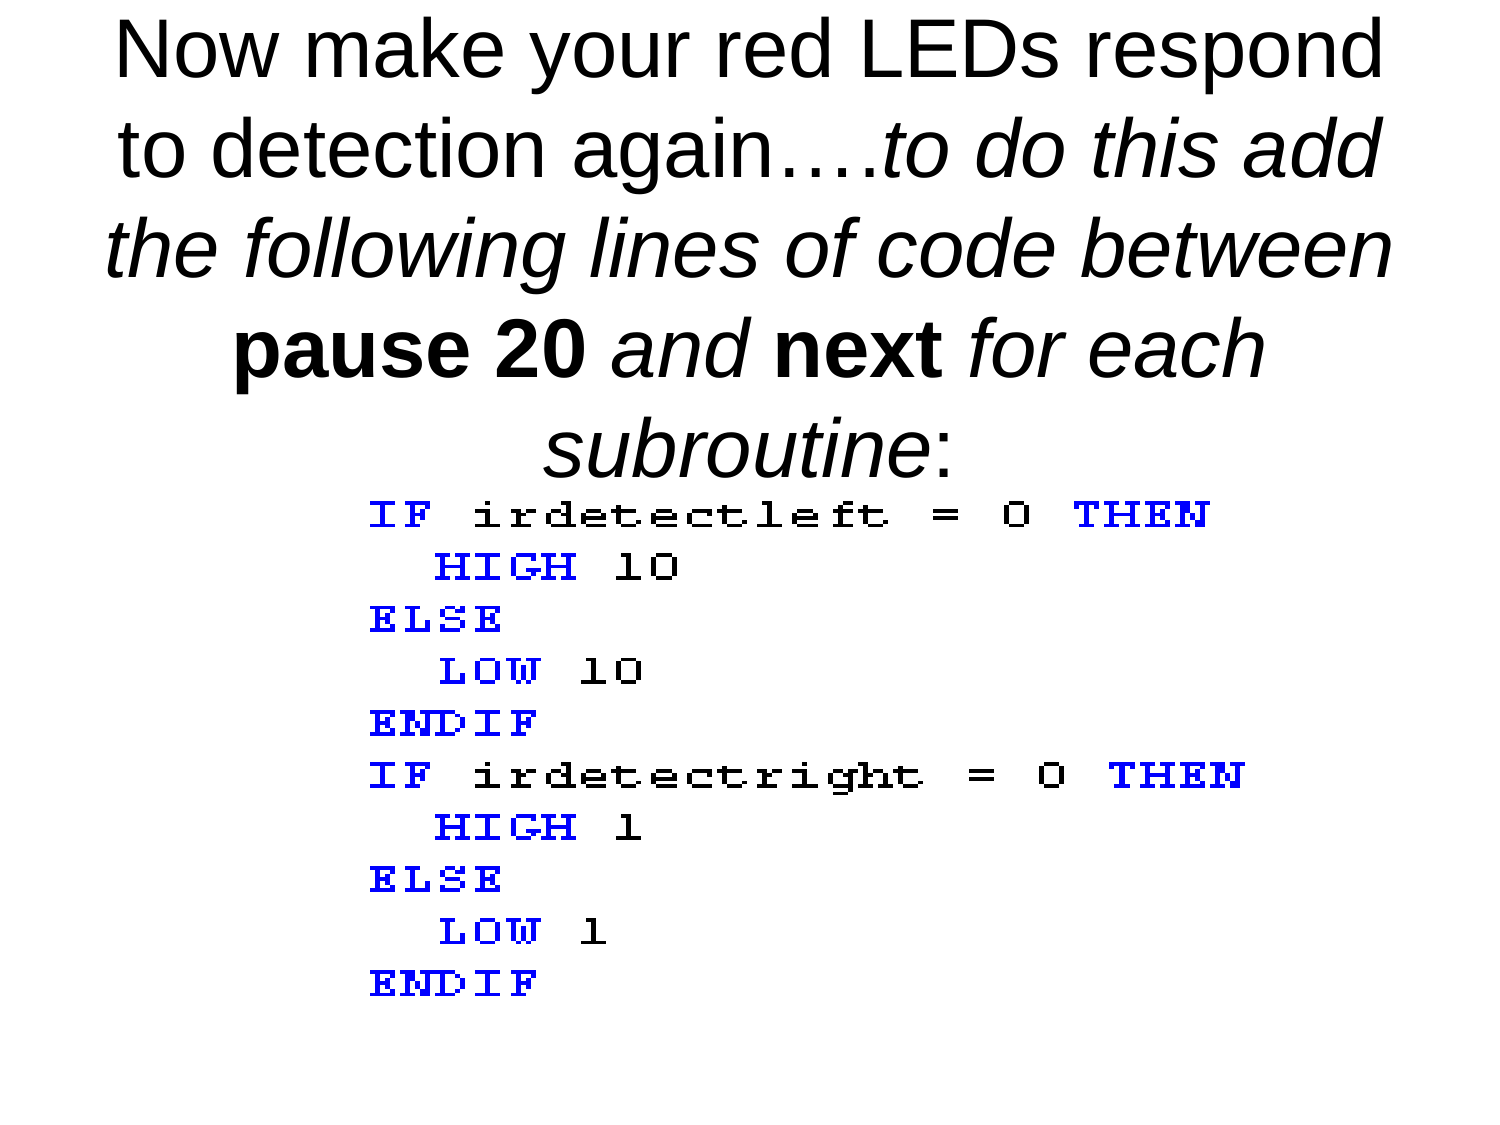

# Now make your red LEDs respond to detection again….to do this add the following lines of code between pause 20 and next for each subroutine: